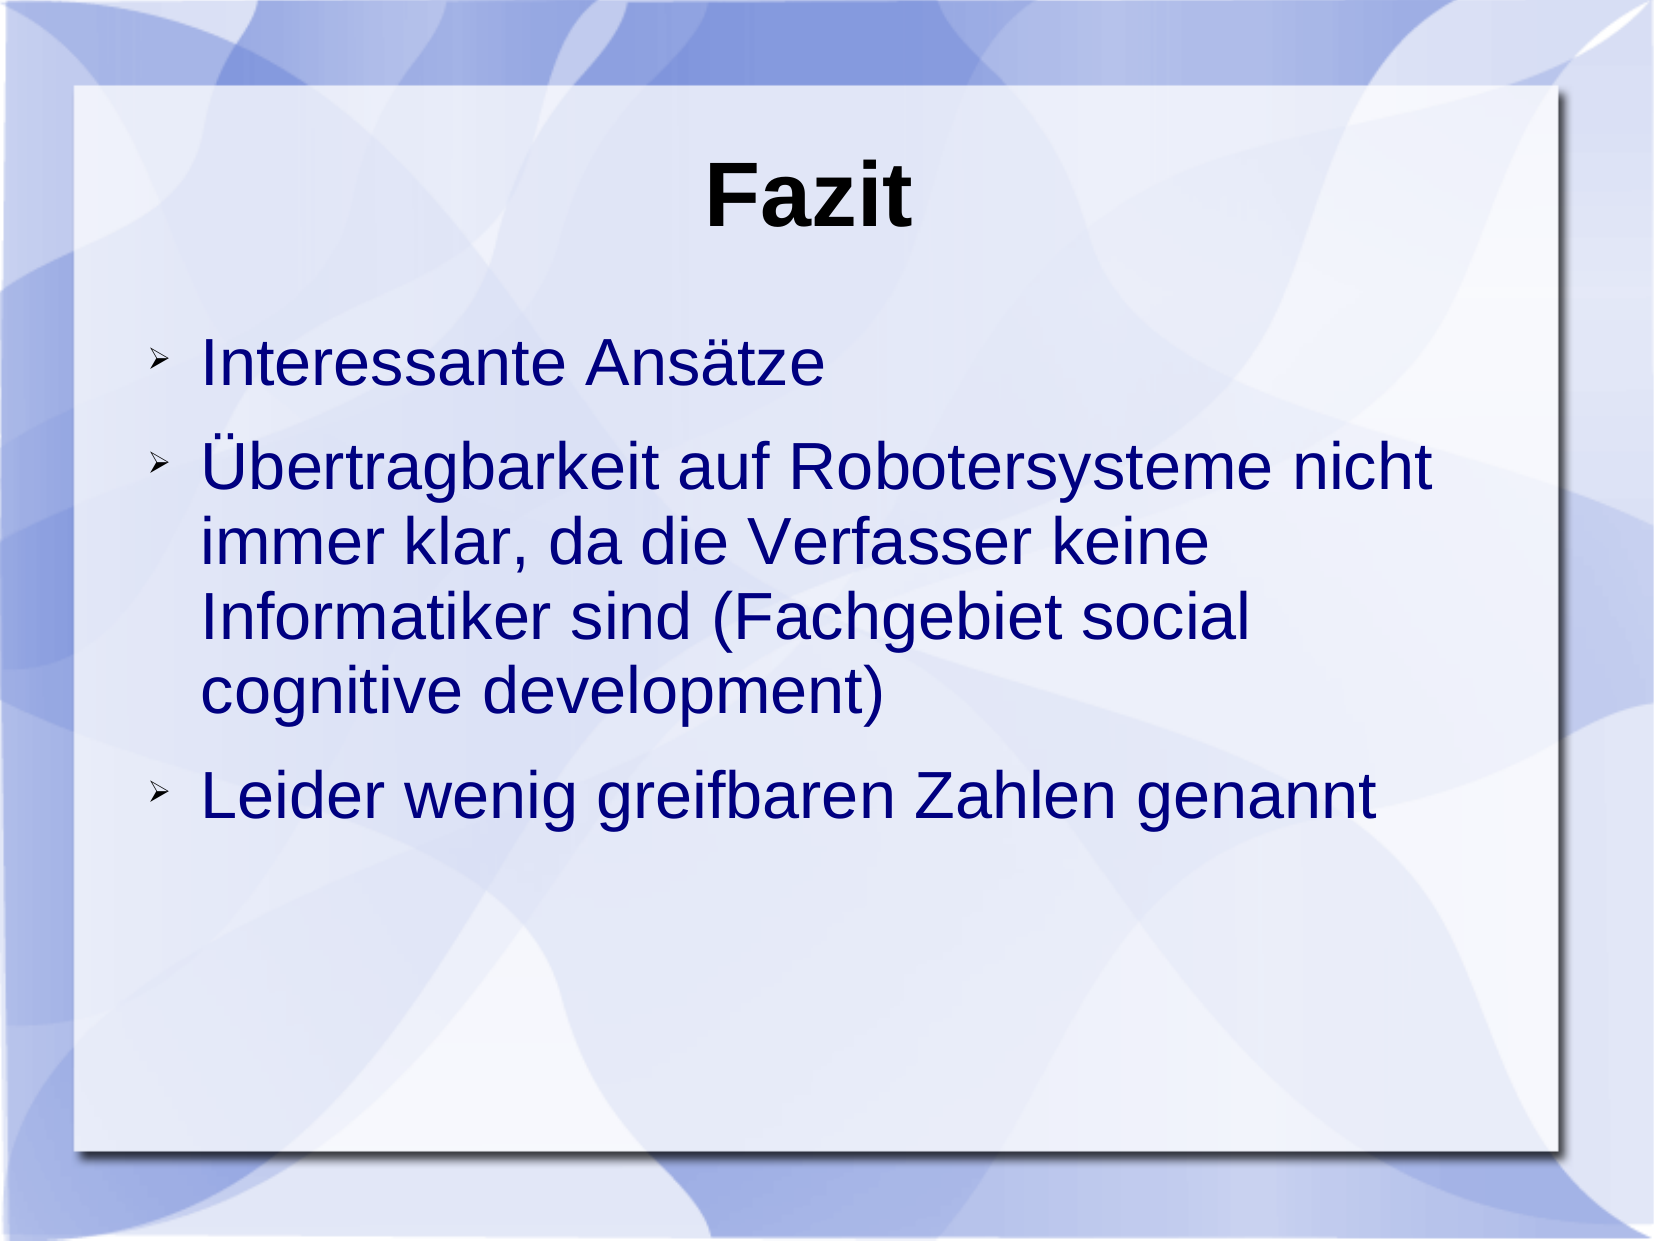

# Fazit
Interessante Ansätze
Übertragbarkeit auf Robotersysteme nicht immer klar, da die Verfasser keine Informatiker sind (Fachgebiet social cognitive development)
Leider wenig greifbaren Zahlen genannt